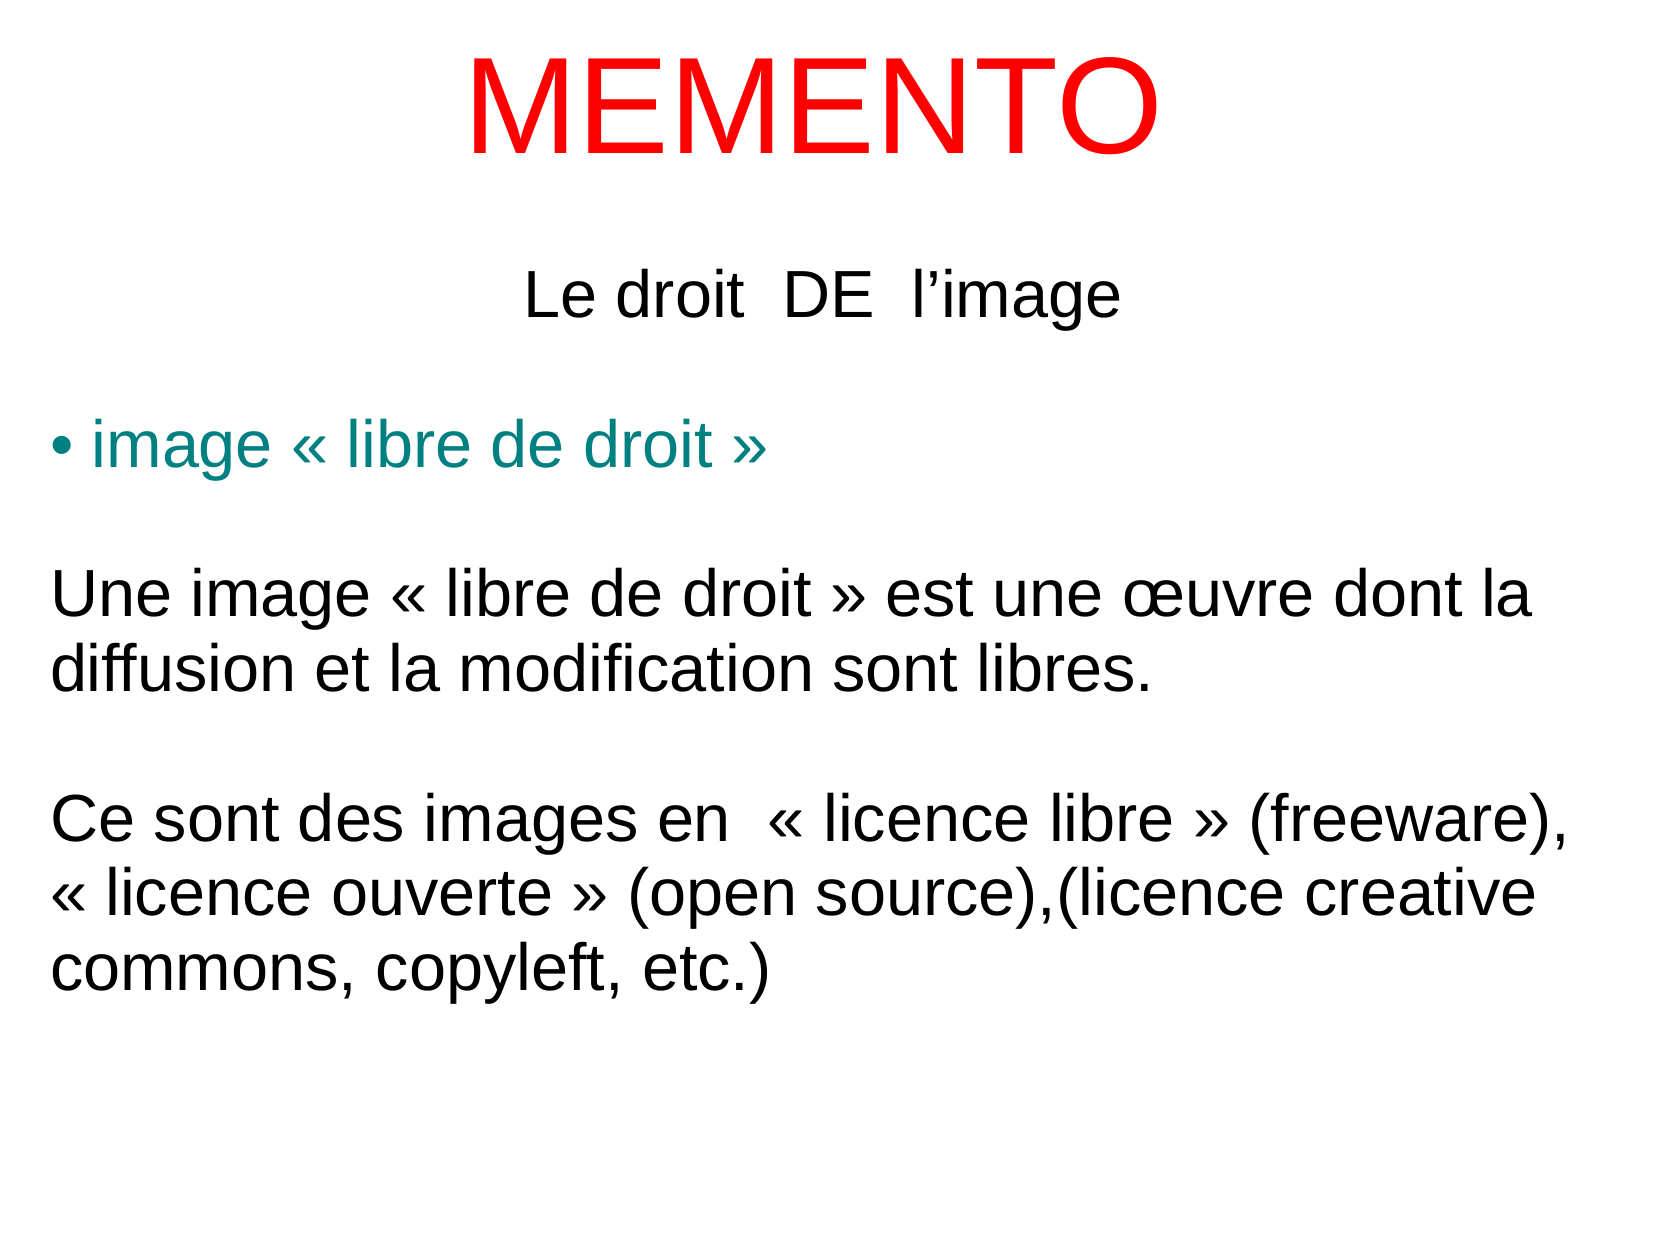

MEMENTO
Le droit DE l’image
• image « libre de droit »
Une image « libre de droit » est une œuvre dont la diffusion et la modification sont libres.
Ce sont des images en « licence libre » (freeware), « licence ouverte » (open source),(licence creative commons, copyleft, etc.)